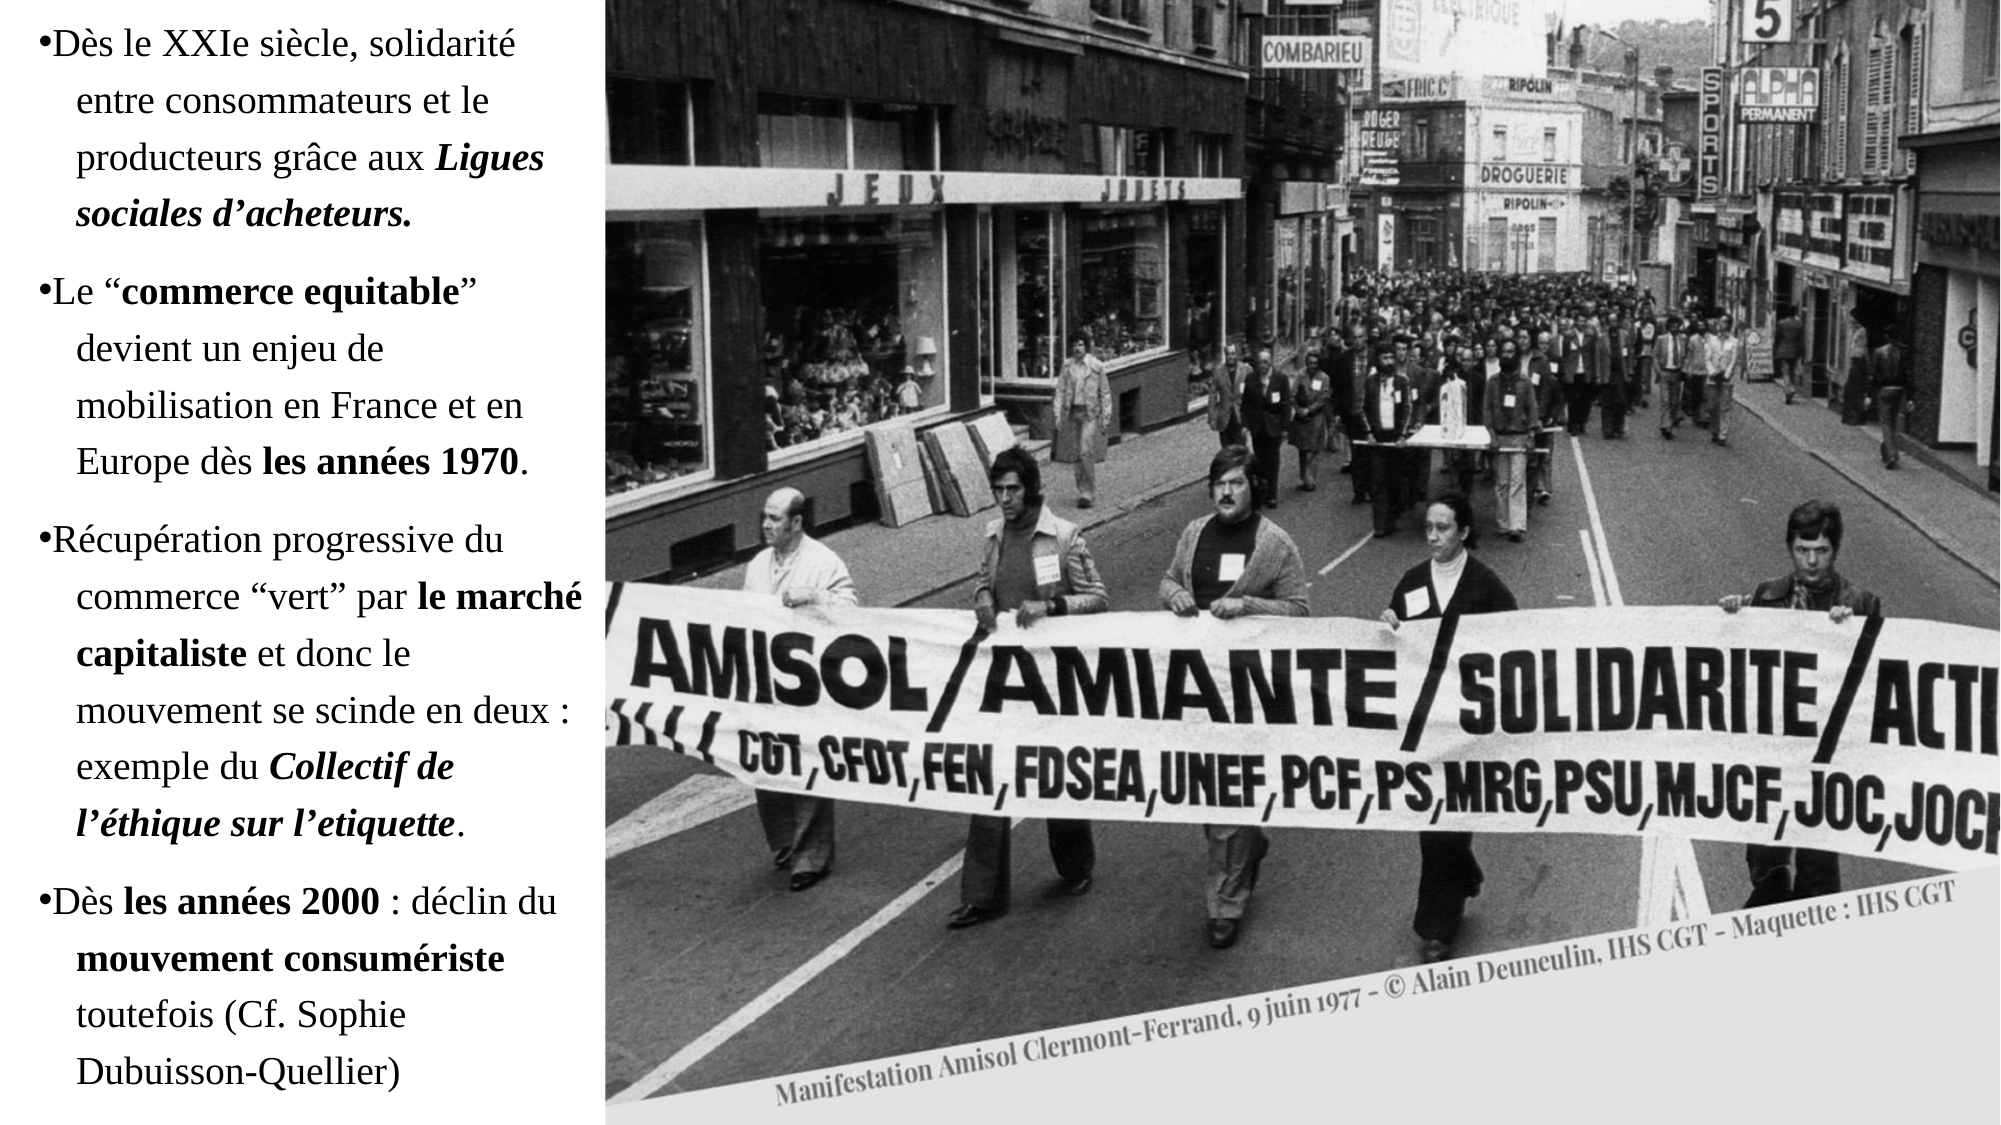

# Dès le XXIe siècle, solidarité entre consommateurs et le producteurs grâce aux Ligues sociales d’acheteurs.
Le “commerce equitable” devient un enjeu de mobilisation en France et en Europe dès les années 1970.
Récupération progressive du commerce “vert” par le marché capitaliste et donc le mouvement se scinde en deux : exemple du Collectif de l’éthique sur l’etiquette.
Dès les années 2000 : déclin du mouvement consumériste toutefois (Cf. Sophie Dubuisson-Quellier)